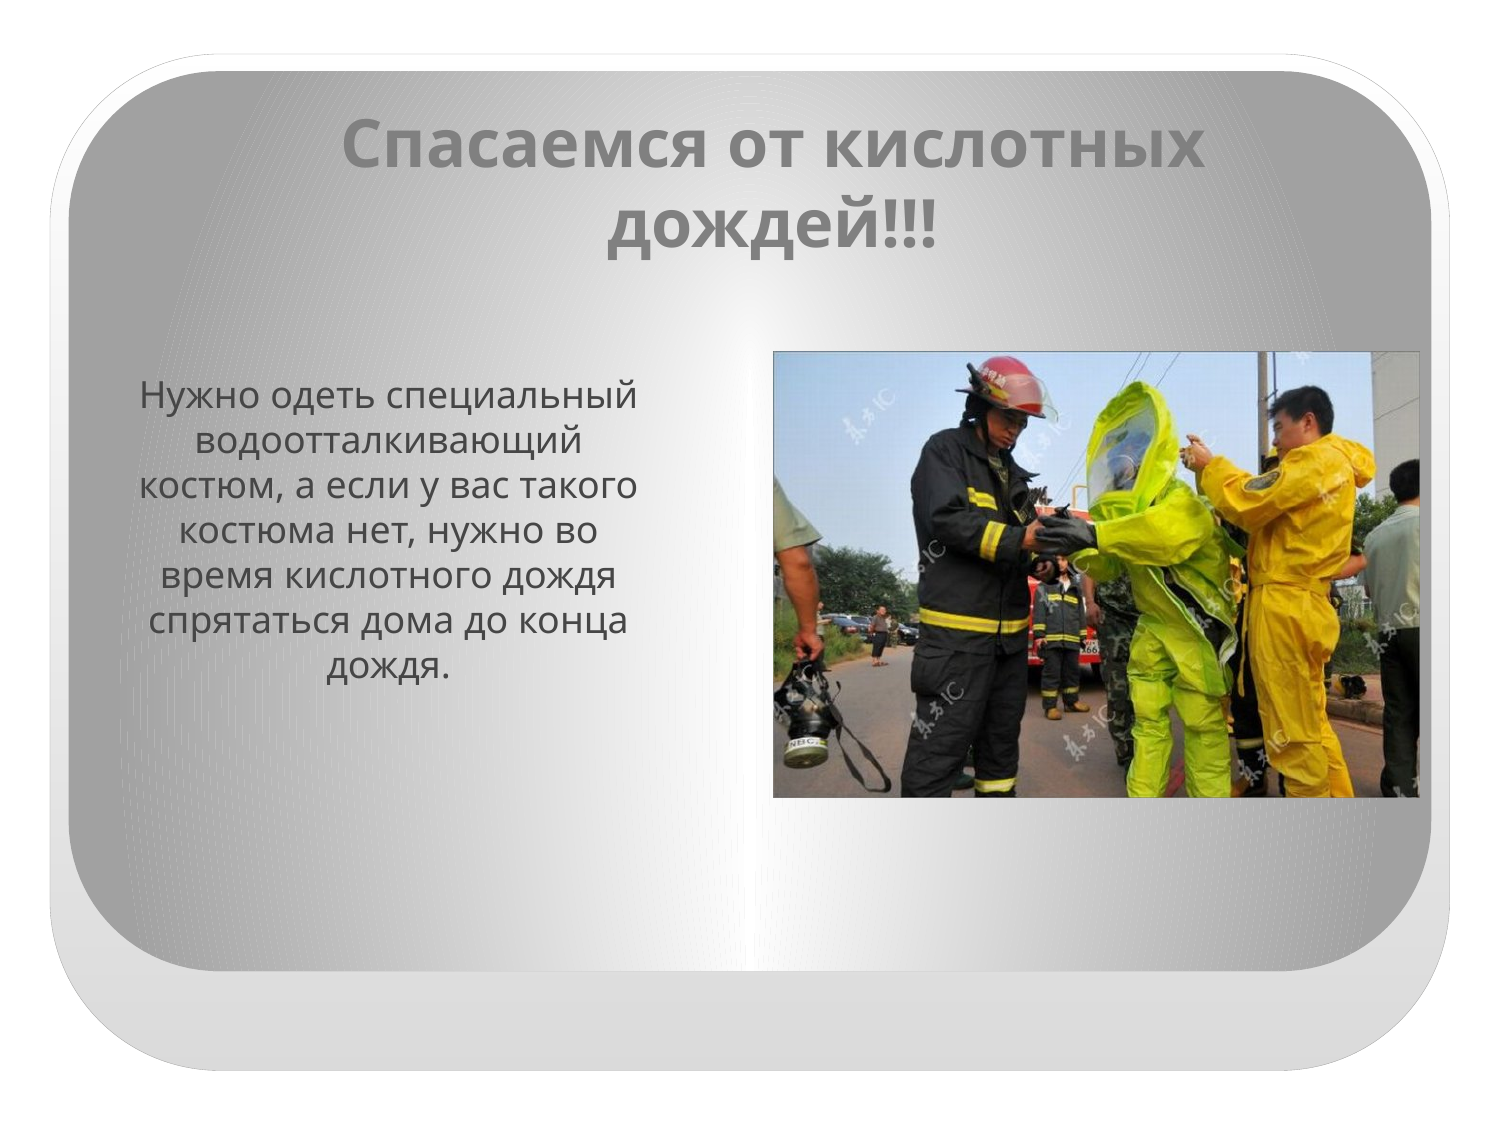

# Спасаемся от кислотных дождей!!!
Нужно одеть специальный водоотталкивающий костюм, а если у вас такого костюма нет, нужно во время кислотного дождя спрятаться дома до конца дождя.